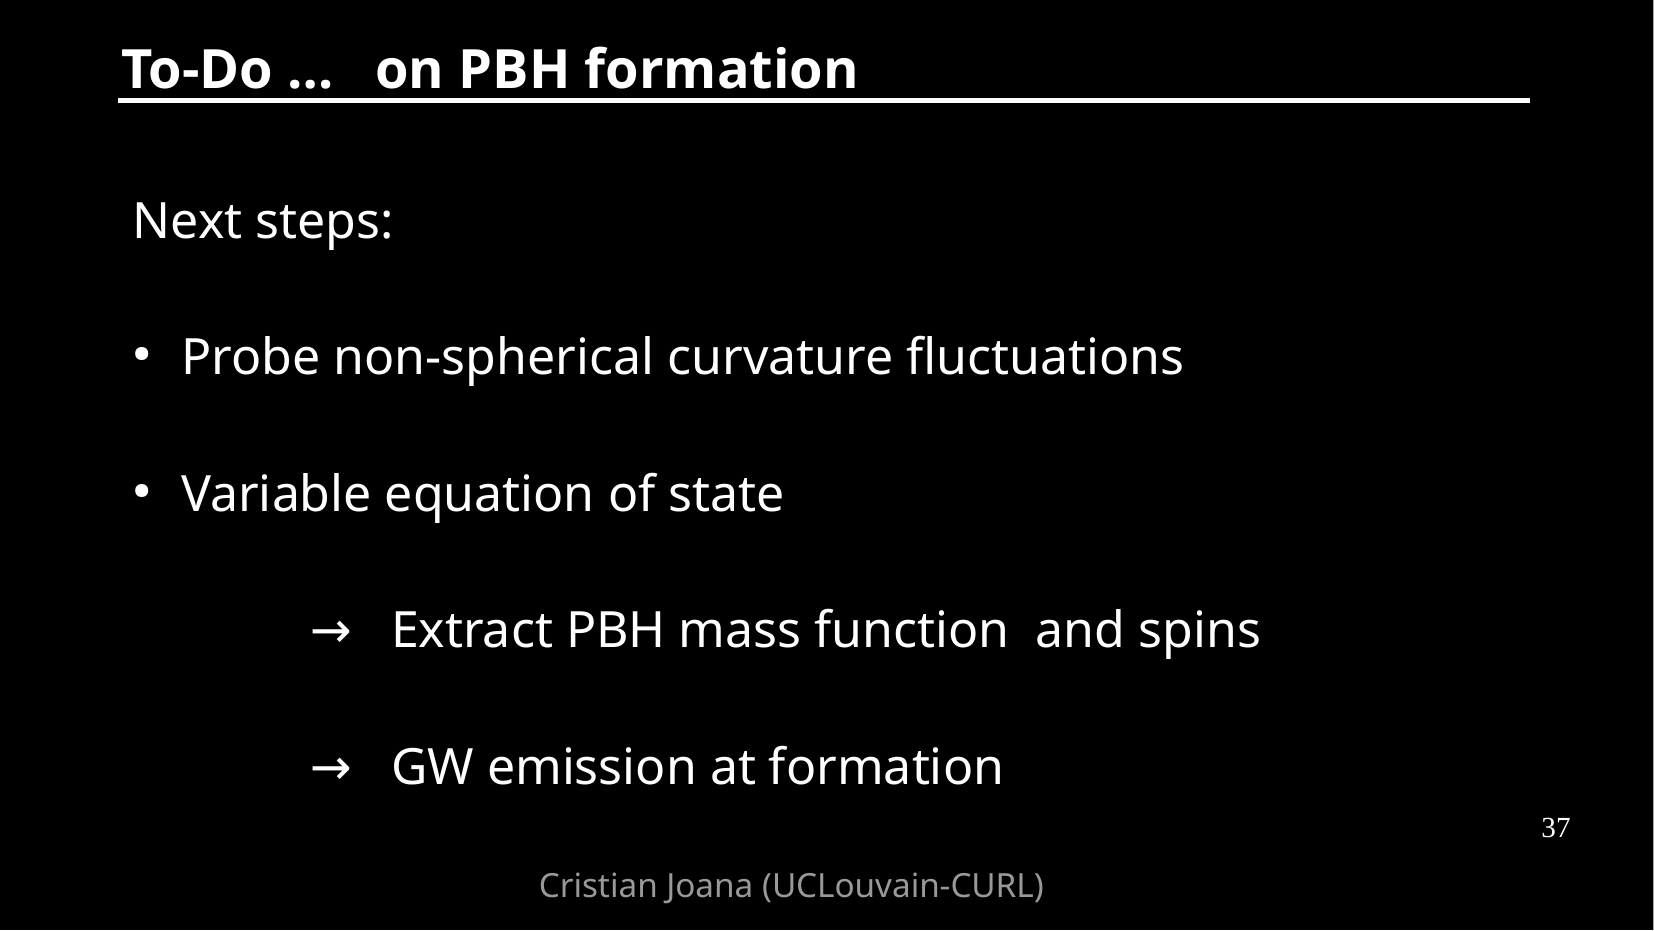

To-Do … on PBH formation
Next steps:
 Probe non-spherical curvature fluctuations
 Variable equation of state
→ Extract PBH mass function and spins
→ GW emission at formation
37
Cristian Joana (UCLouvain-CURL)